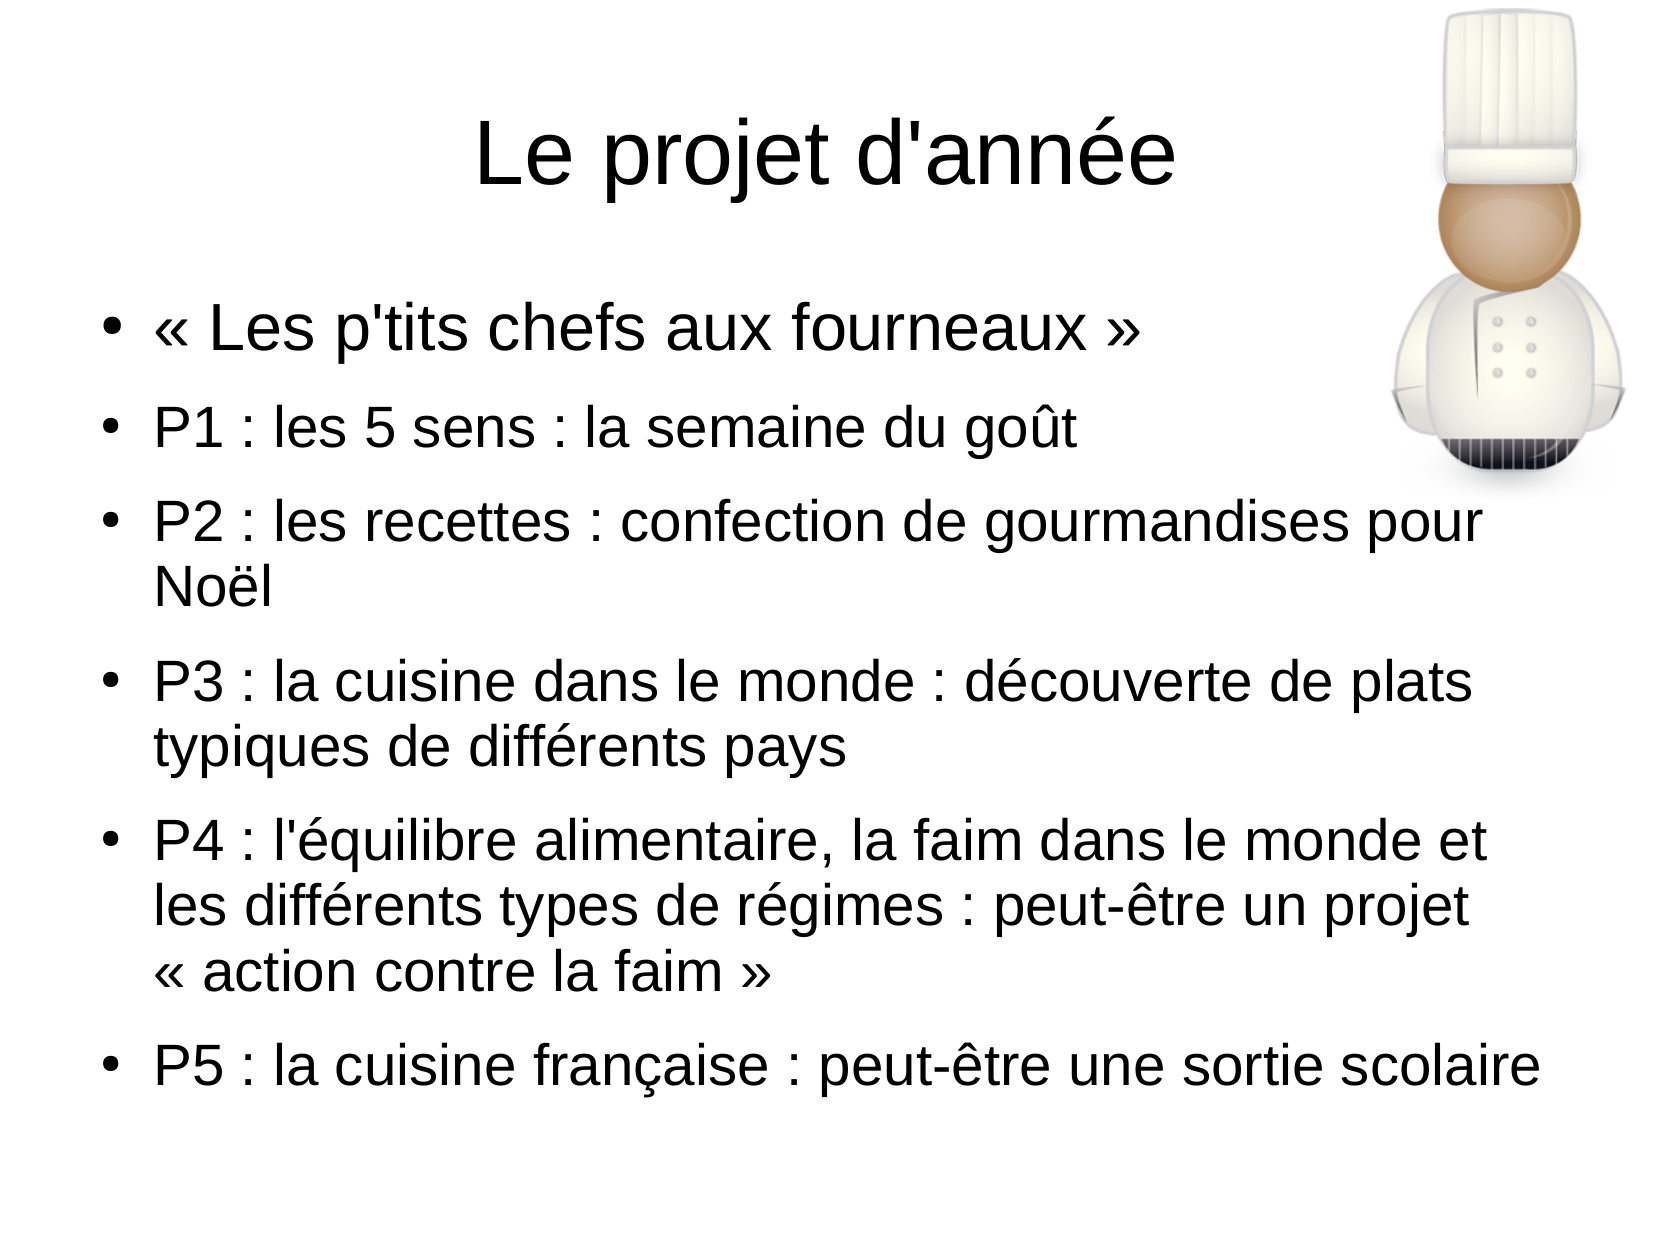

# Le projet d'année
« Les p'tits chefs aux fourneaux »
P1 : les 5 sens : la semaine du goût
P2 : les recettes : confection de gourmandises pour Noël
P3 : la cuisine dans le monde : découverte de plats typiques de différents pays
P4 : l'équilibre alimentaire, la faim dans le monde et les différents types de régimes : peut-être un projet « action contre la faim »
P5 : la cuisine française : peut-être une sortie scolaire